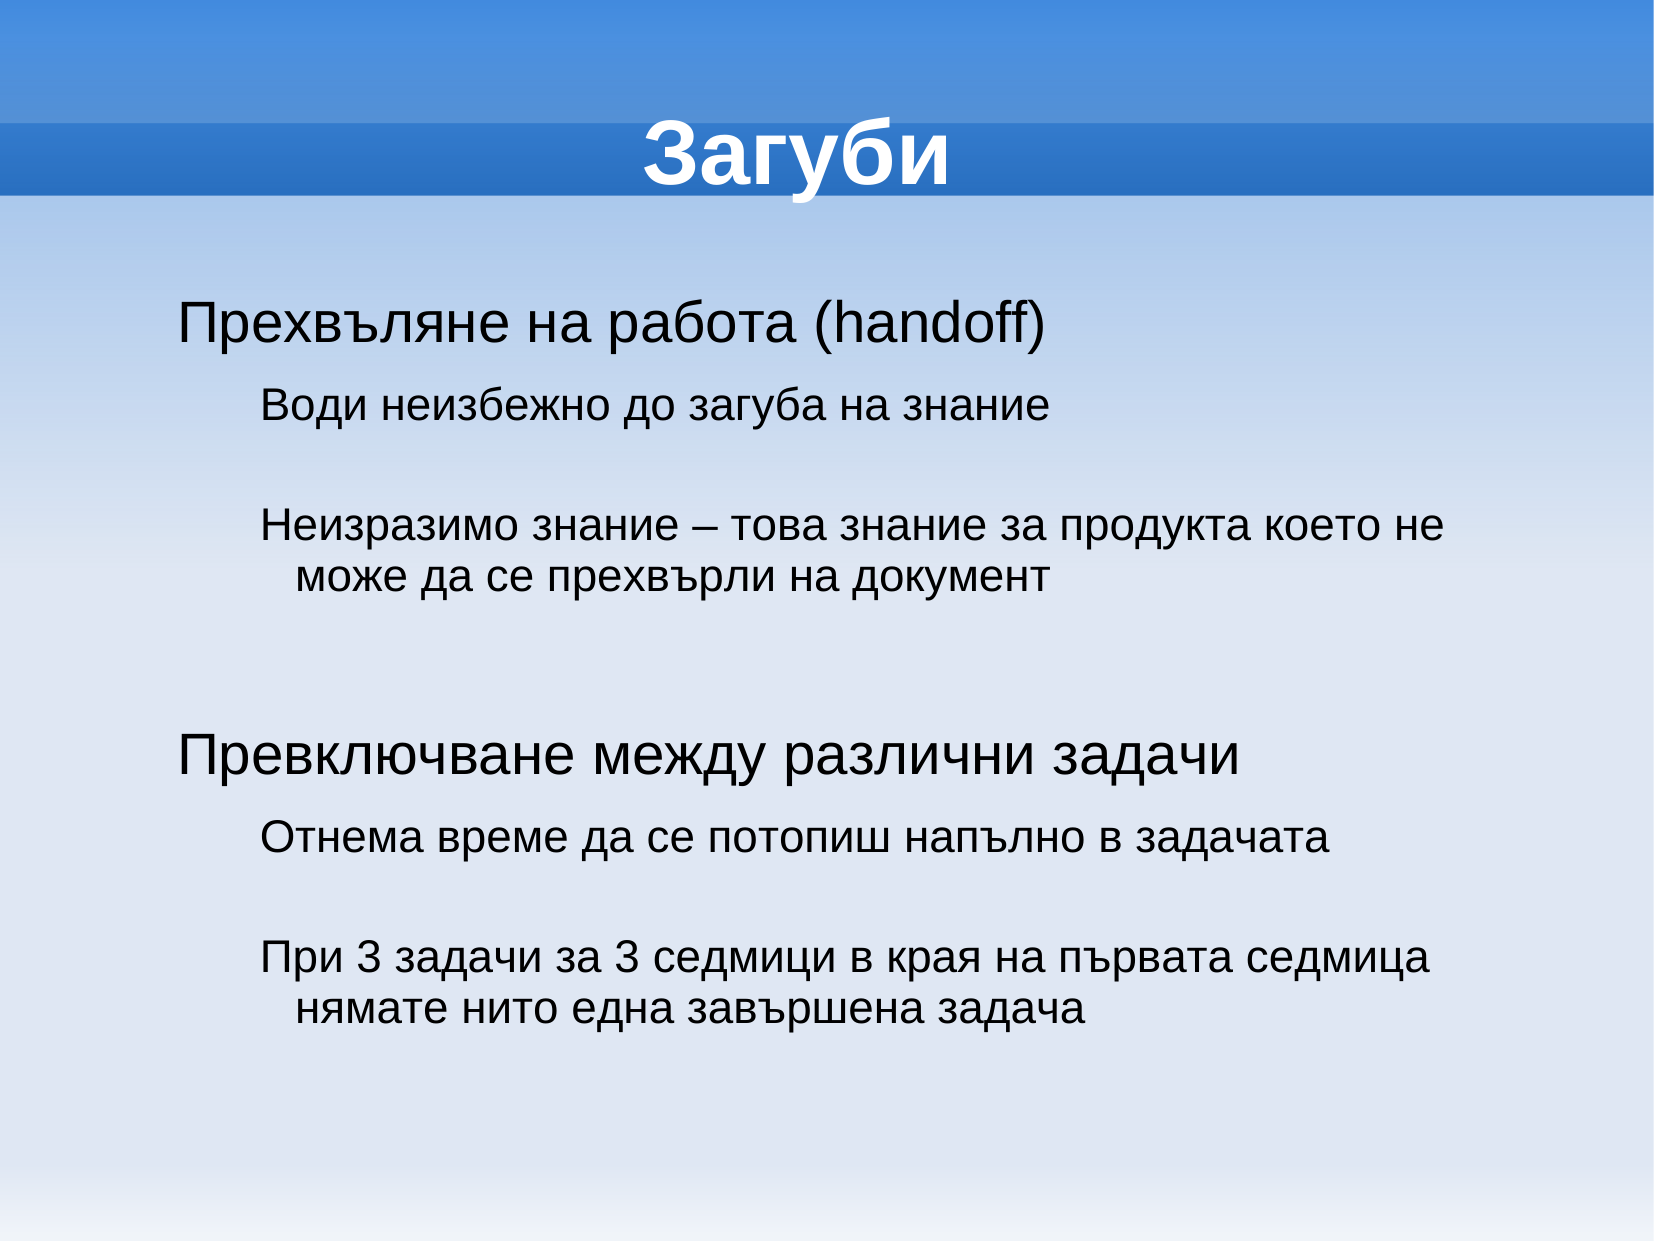

Загуби
# Прехвъляне на работа (handoff)
Води неизбежно до загуба на знание
Неизразимо знание – това знание за продукта което не може да се прехвърли на документ
Превключване между различни задачи
Отнема време да се потопиш напълно в задачата
При 3 задачи за 3 седмици в края на първата седмица нямате нито една завършена задача